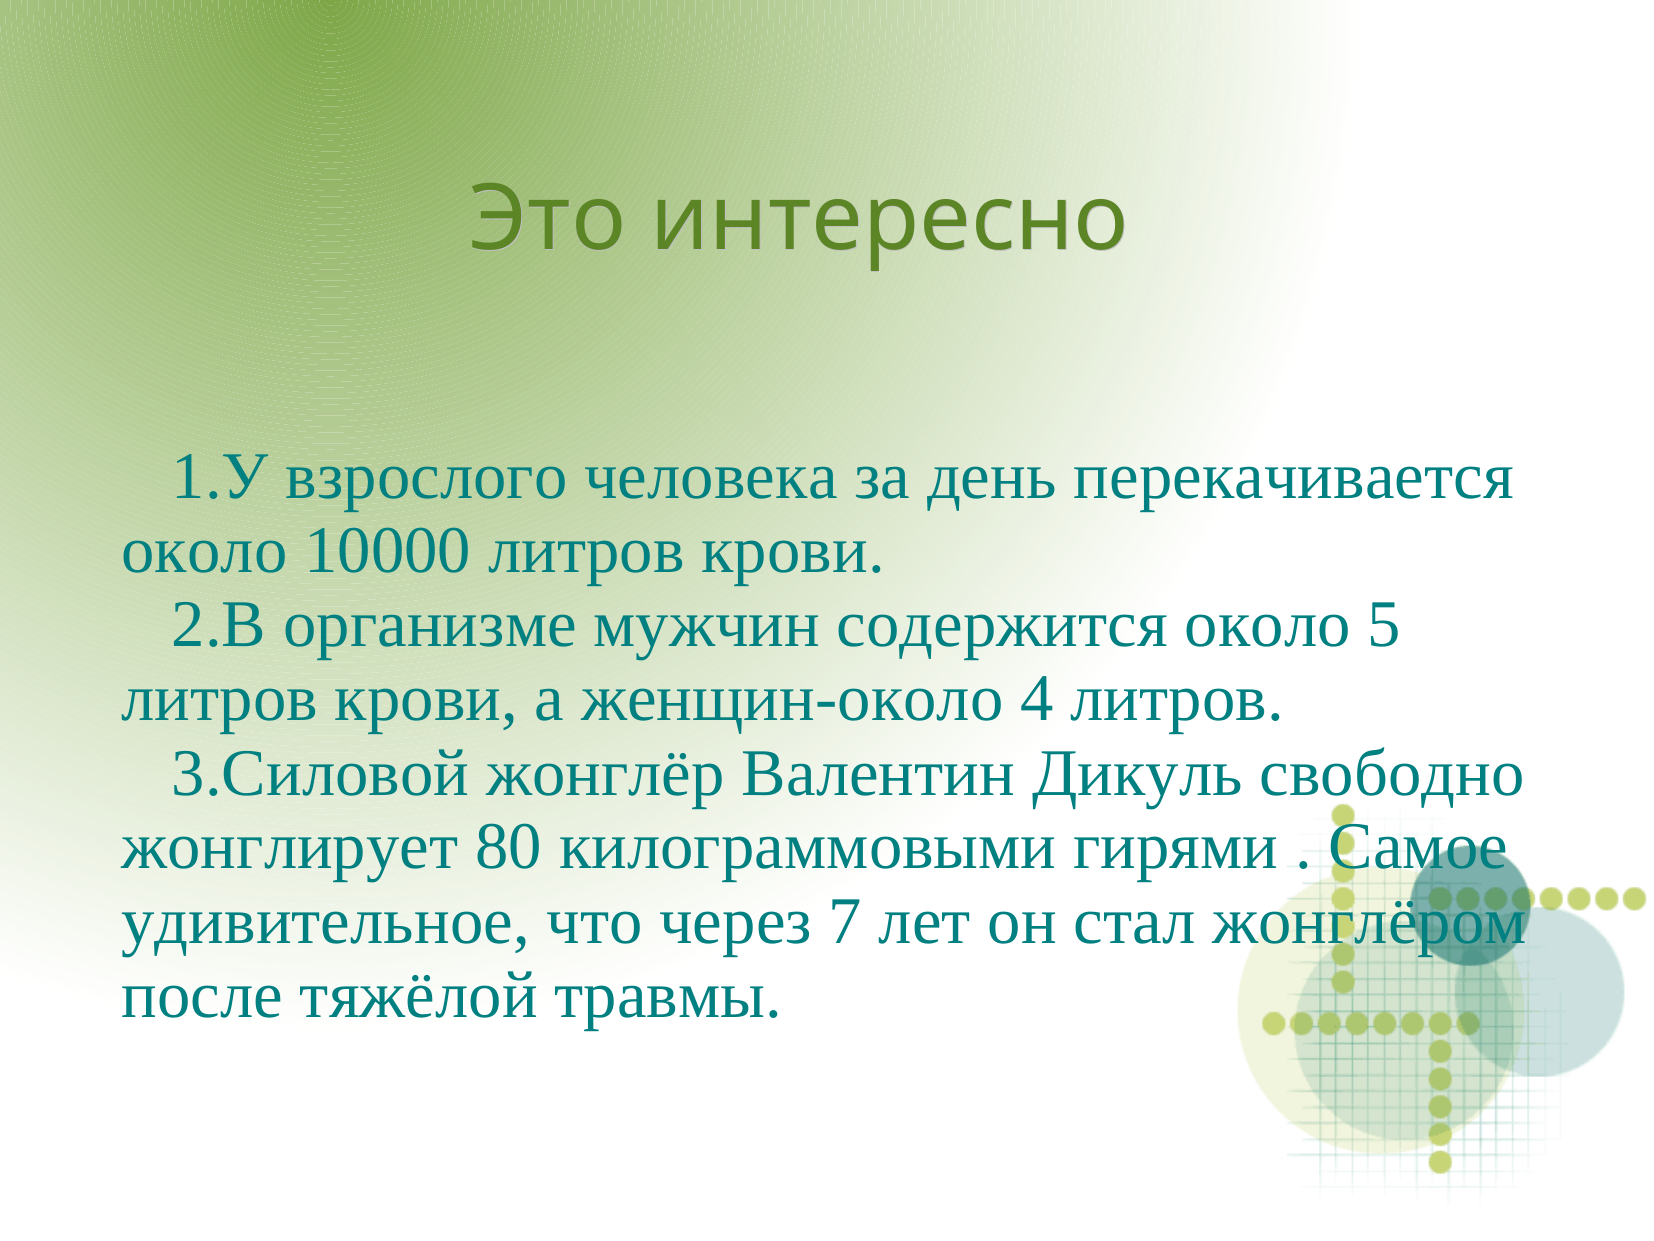

# Это интересно
 1.У взрослого человека за день перекачивается около 10000 литров крови.
 2.В организме мужчин содержится около 5 литров крови, а женщин-около 4 литров.
 3.Силовой жонглёр Валентин Дикуль свободно жонглирует 80 килограммовыми гирями . Самое удивительное, что через 7 лет он стал жонглёром после тяжёлой травмы.